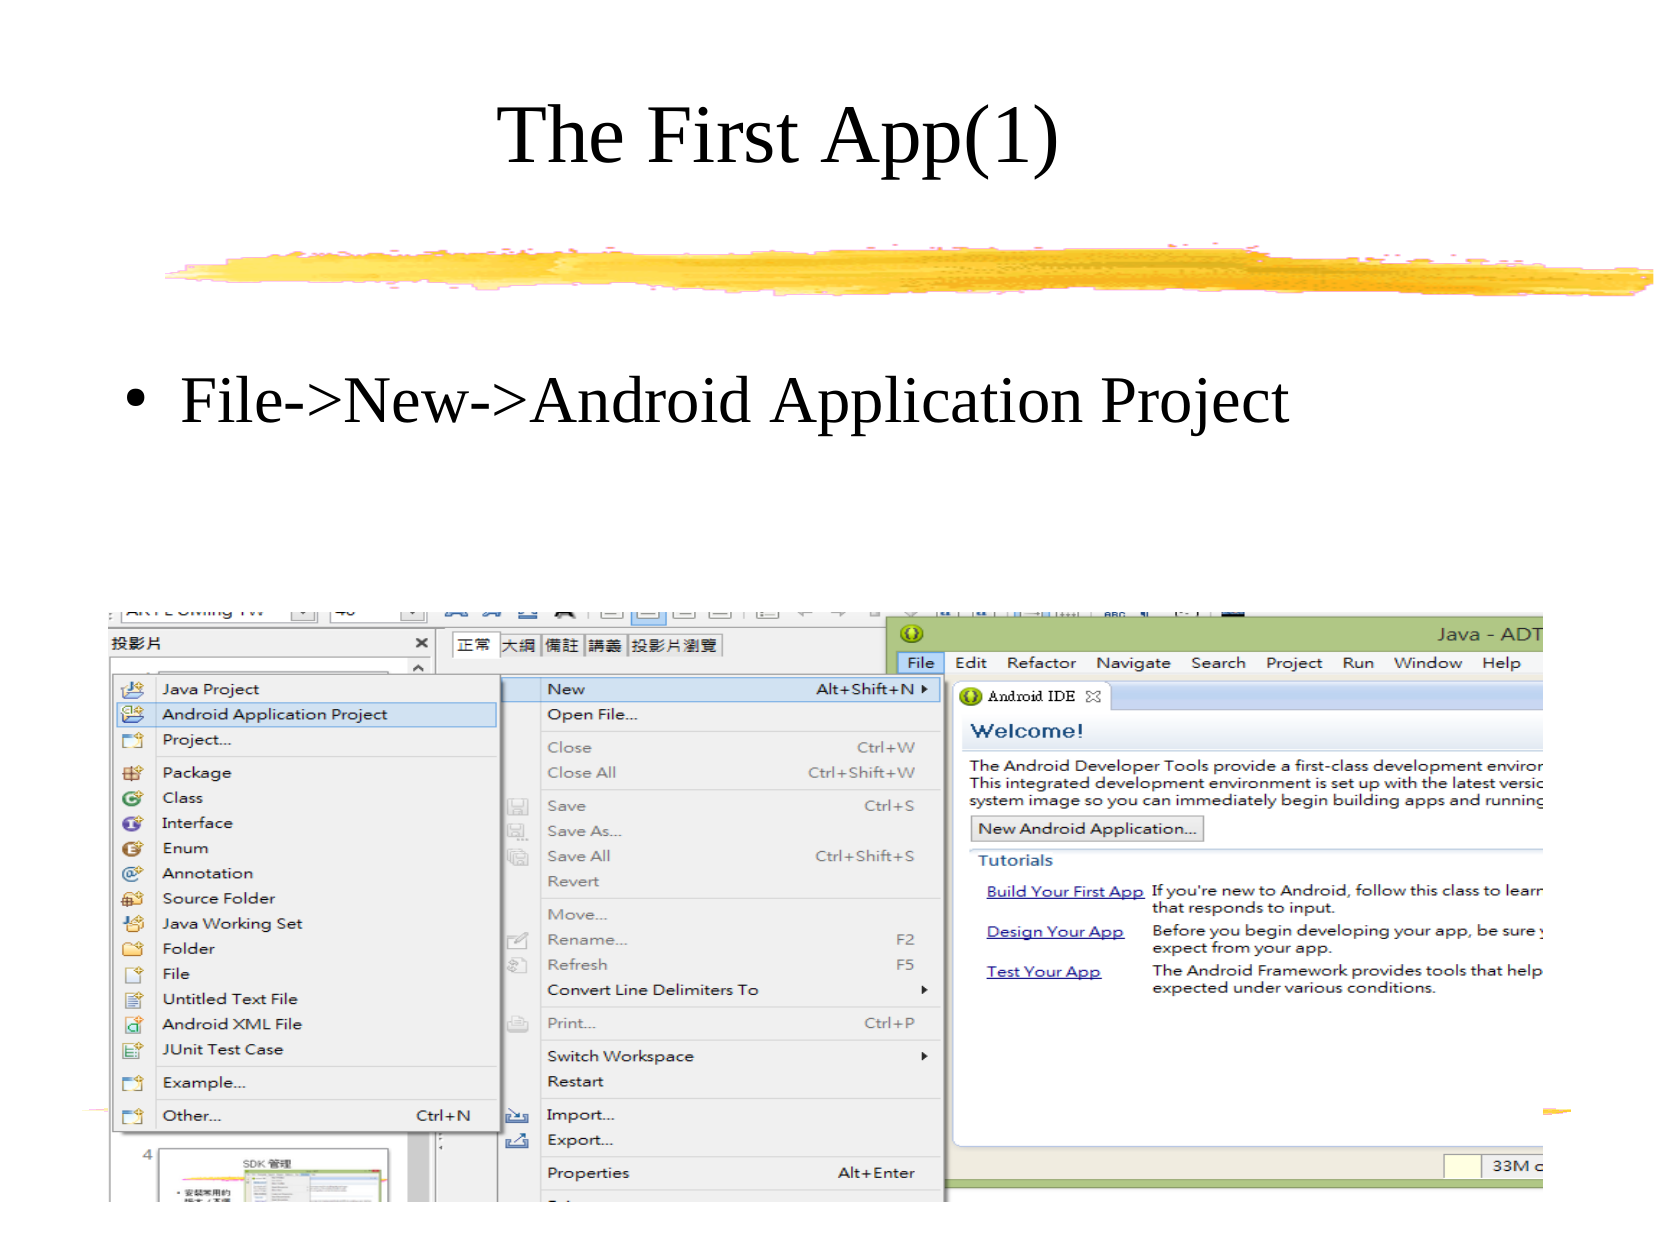

# The First App(1)
File->New->Android Application Project